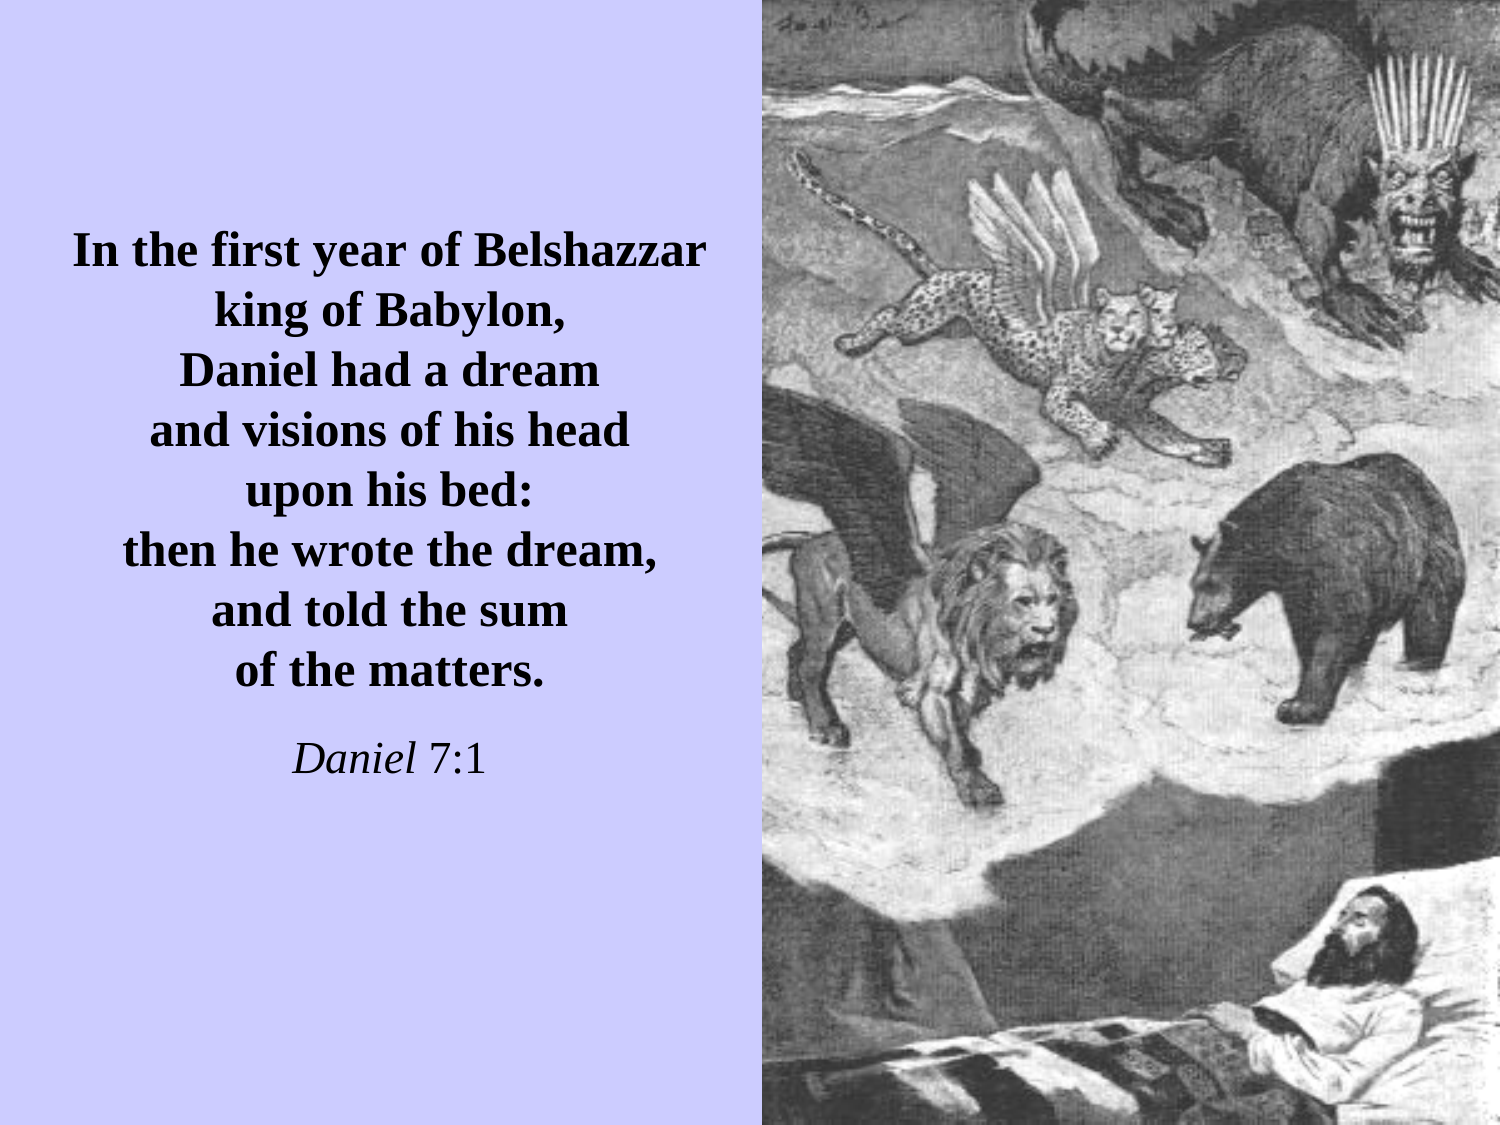

In the first year of Belshazzar
king of Babylon,
Daniel had a dream
and visions of his head
upon his bed:
then he wrote the dream,
and told the sum
of the matters.
Daniel 7:1